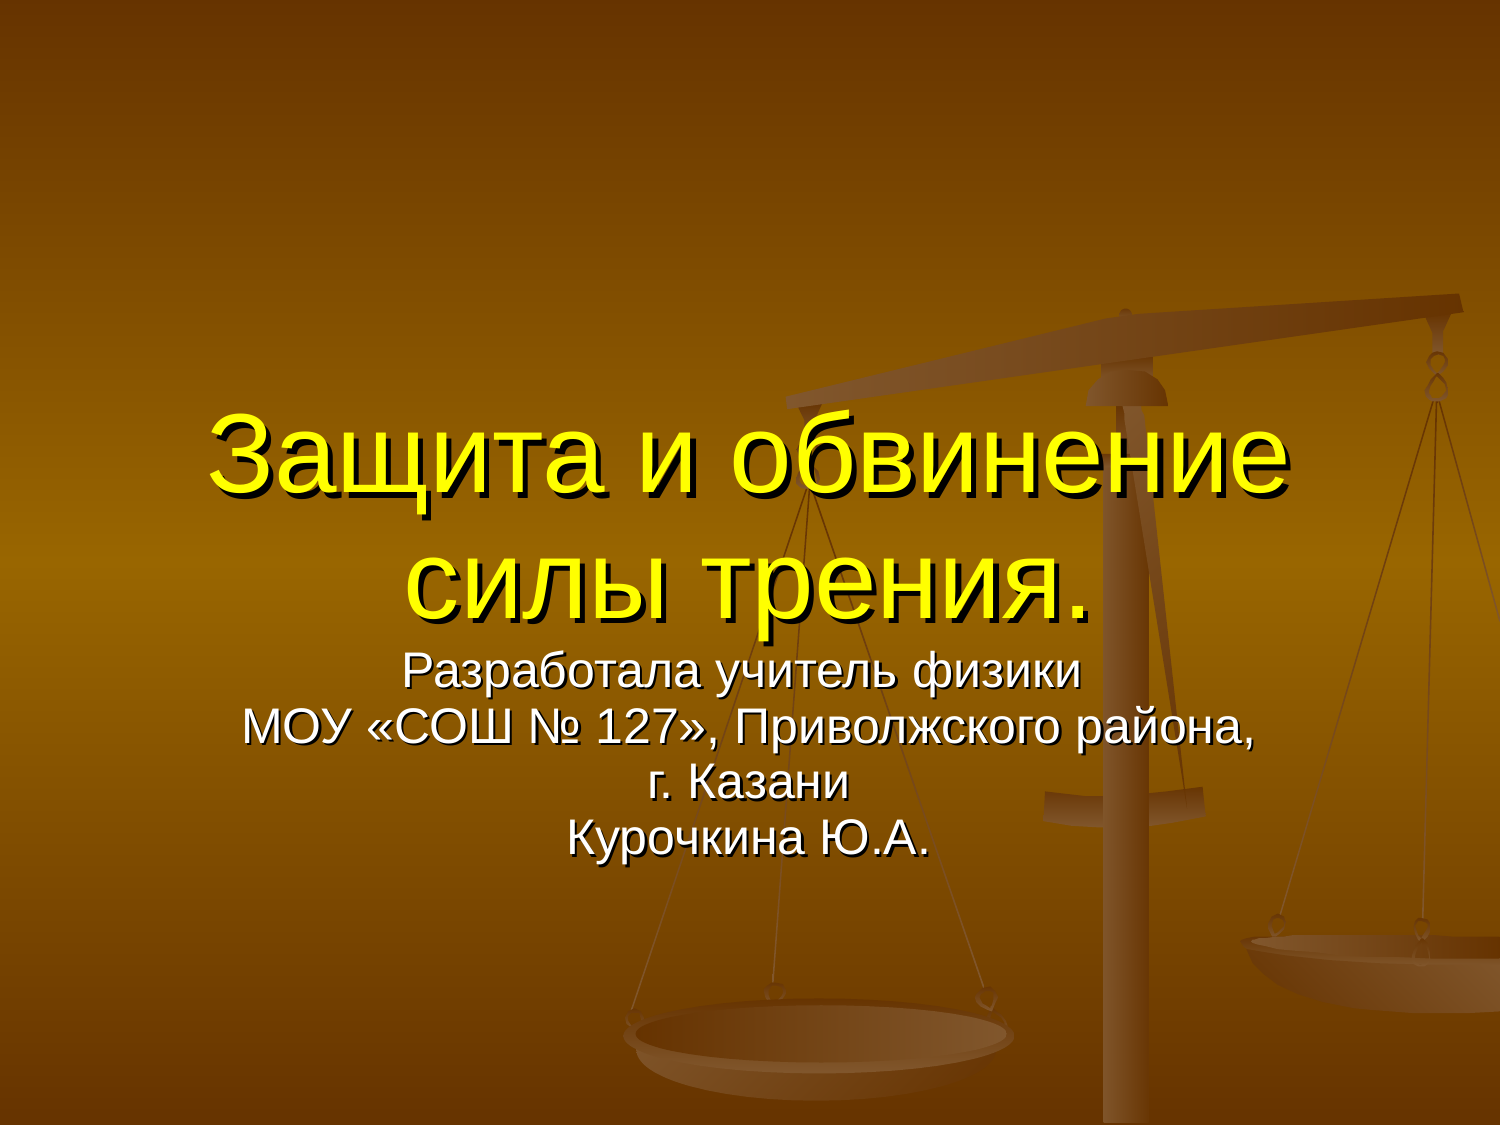

# Защита и обвинение силы трения. Разработала учитель физики МОУ «СОШ № 127», Приволжского района, г. Казани Курочкина Ю.А.